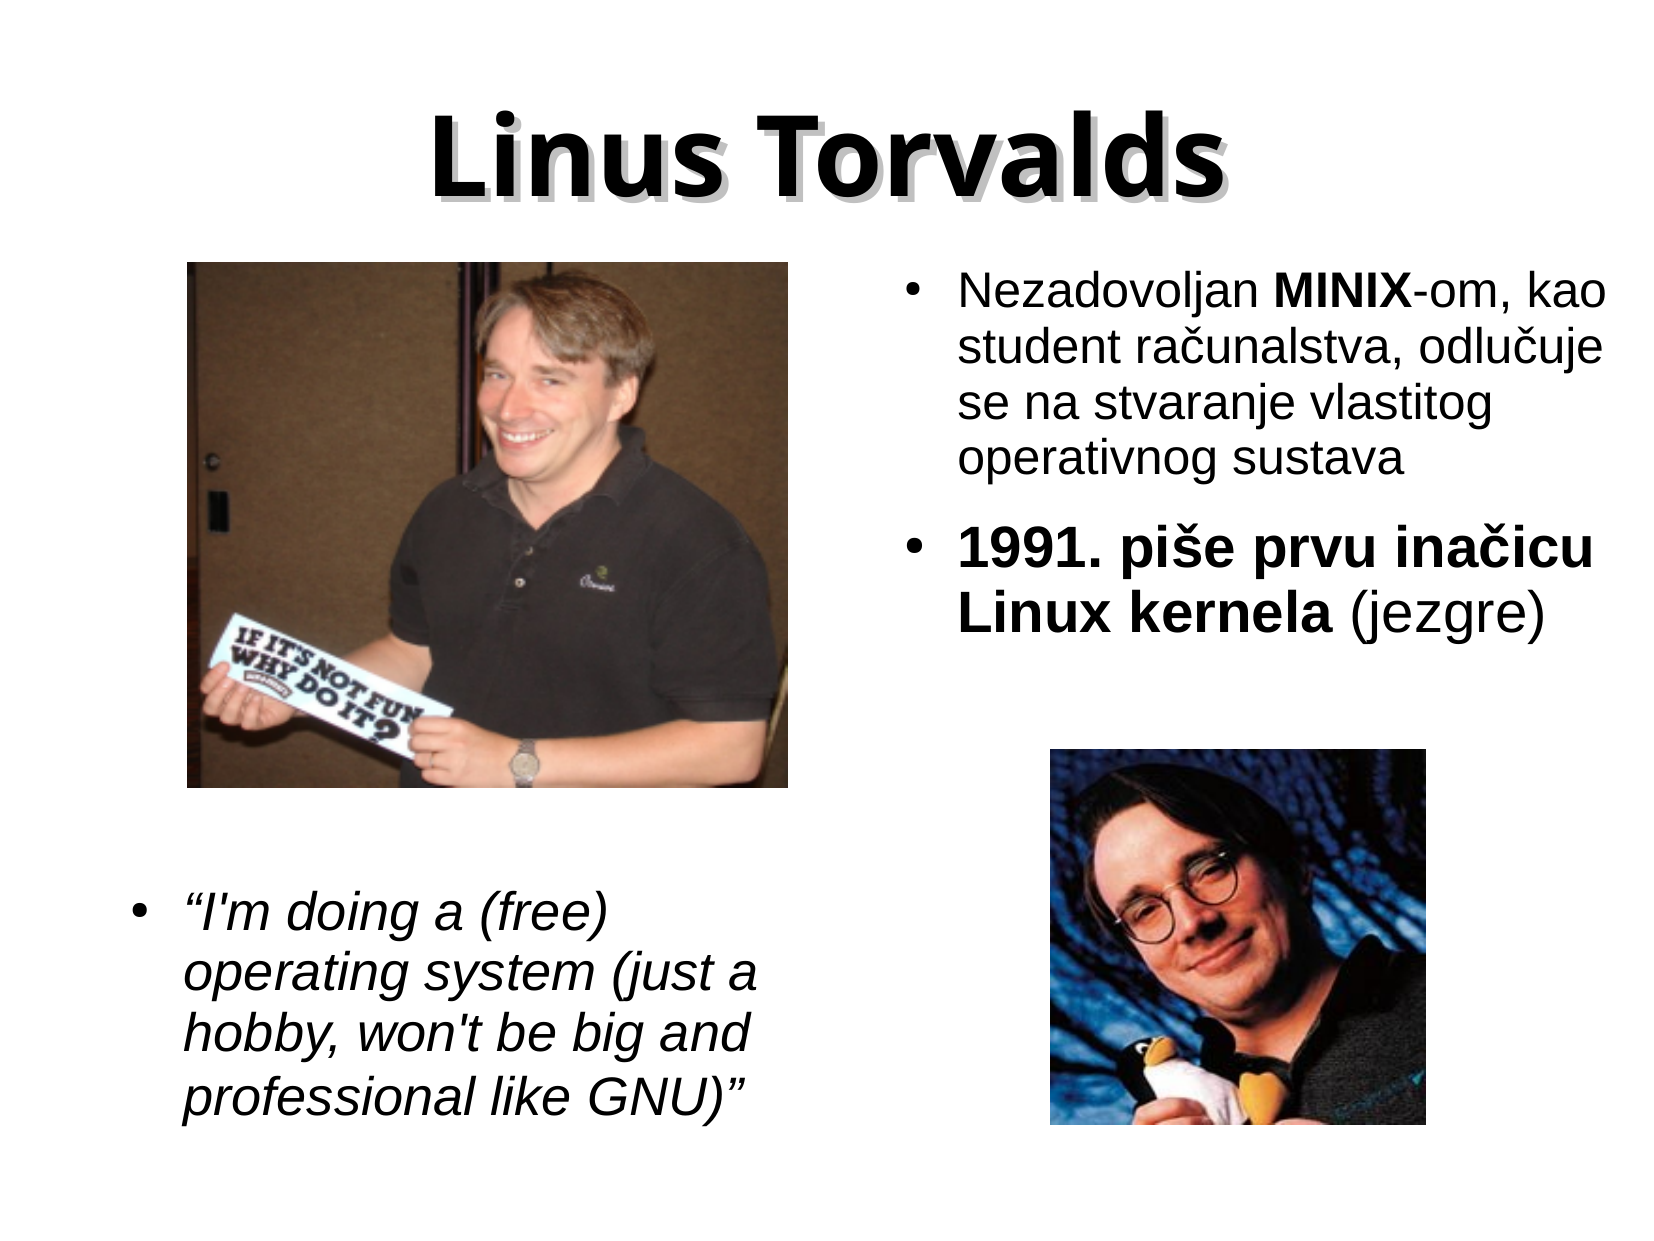

# Linus Torvalds
“I'm doing a (free) operating system (just a hobby, won't be big and professional like GNU)”
Nezadovoljan MINIX-om, kao student računalstva, odlučuje se na stvaranje vlastitog operativnog sustava
1991. piše prvu inačicu Linux kernela (jezgre)